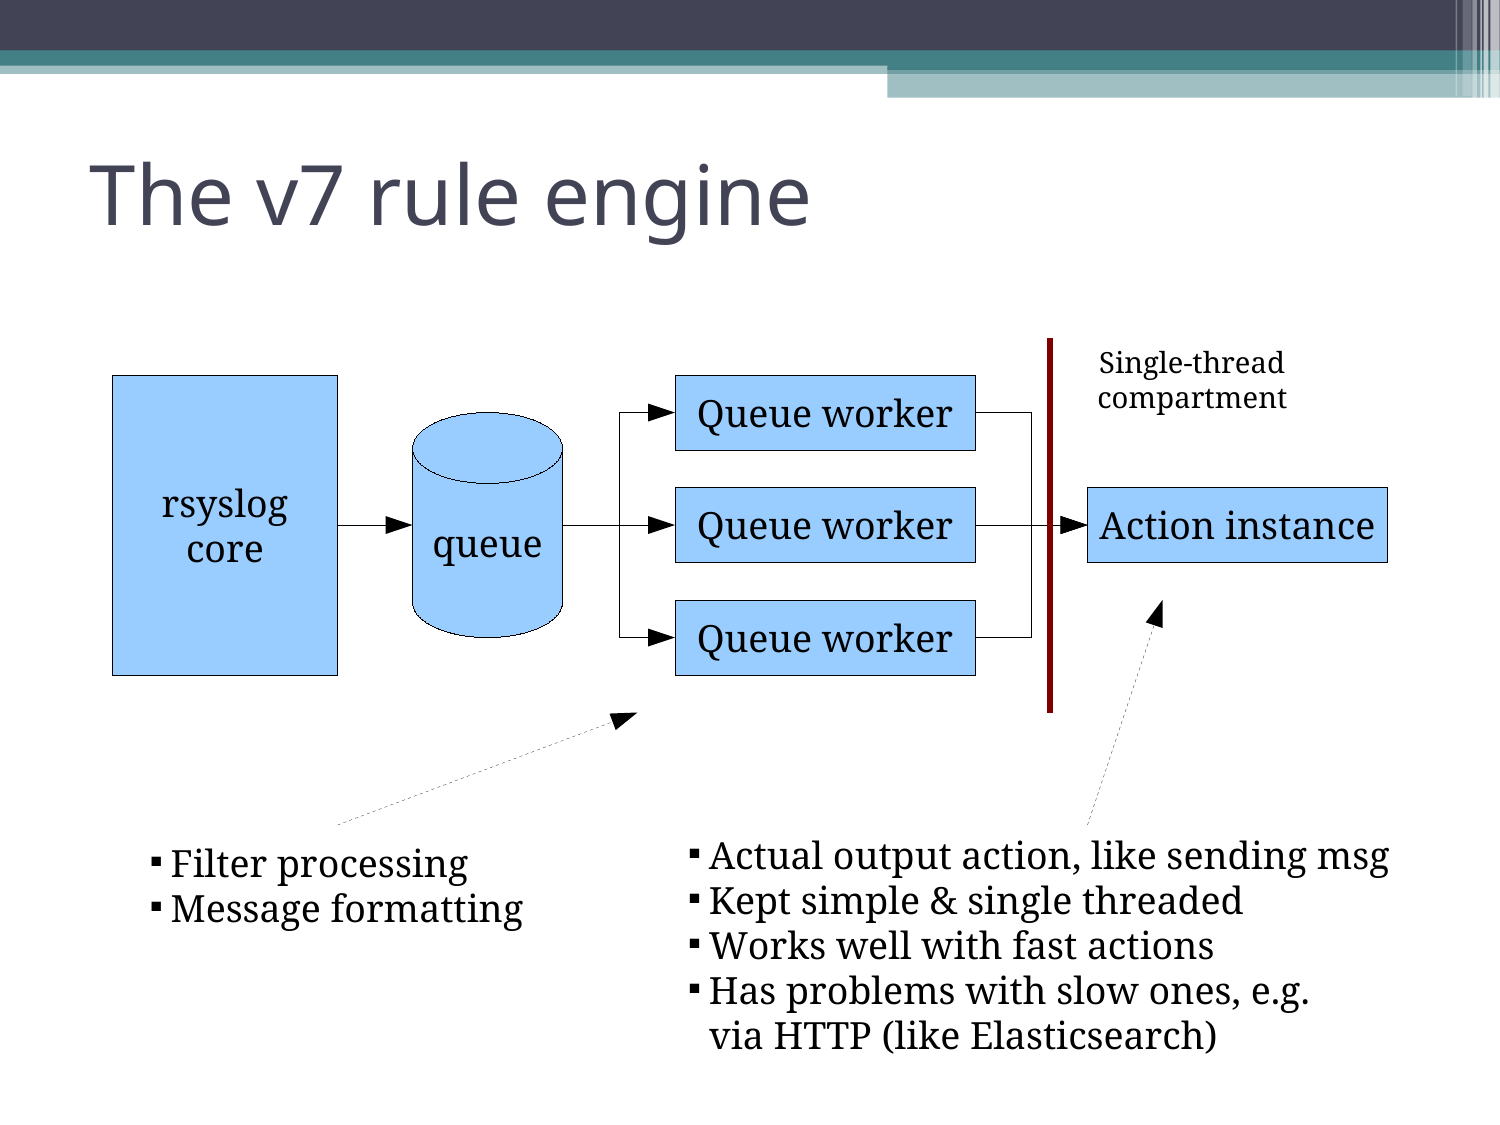

# The v7 rule engine
Single-thread
compartment
rsyslog
core
Queue worker
queue
Queue worker
Action instance
Queue worker
 Actual output action, like sending msg
 Kept simple & single threaded
 Works well with fast actions
 Has problems with slow ones, e.g.
 via HTTP (like Elasticsearch)
 Filter processing
 Message formatting